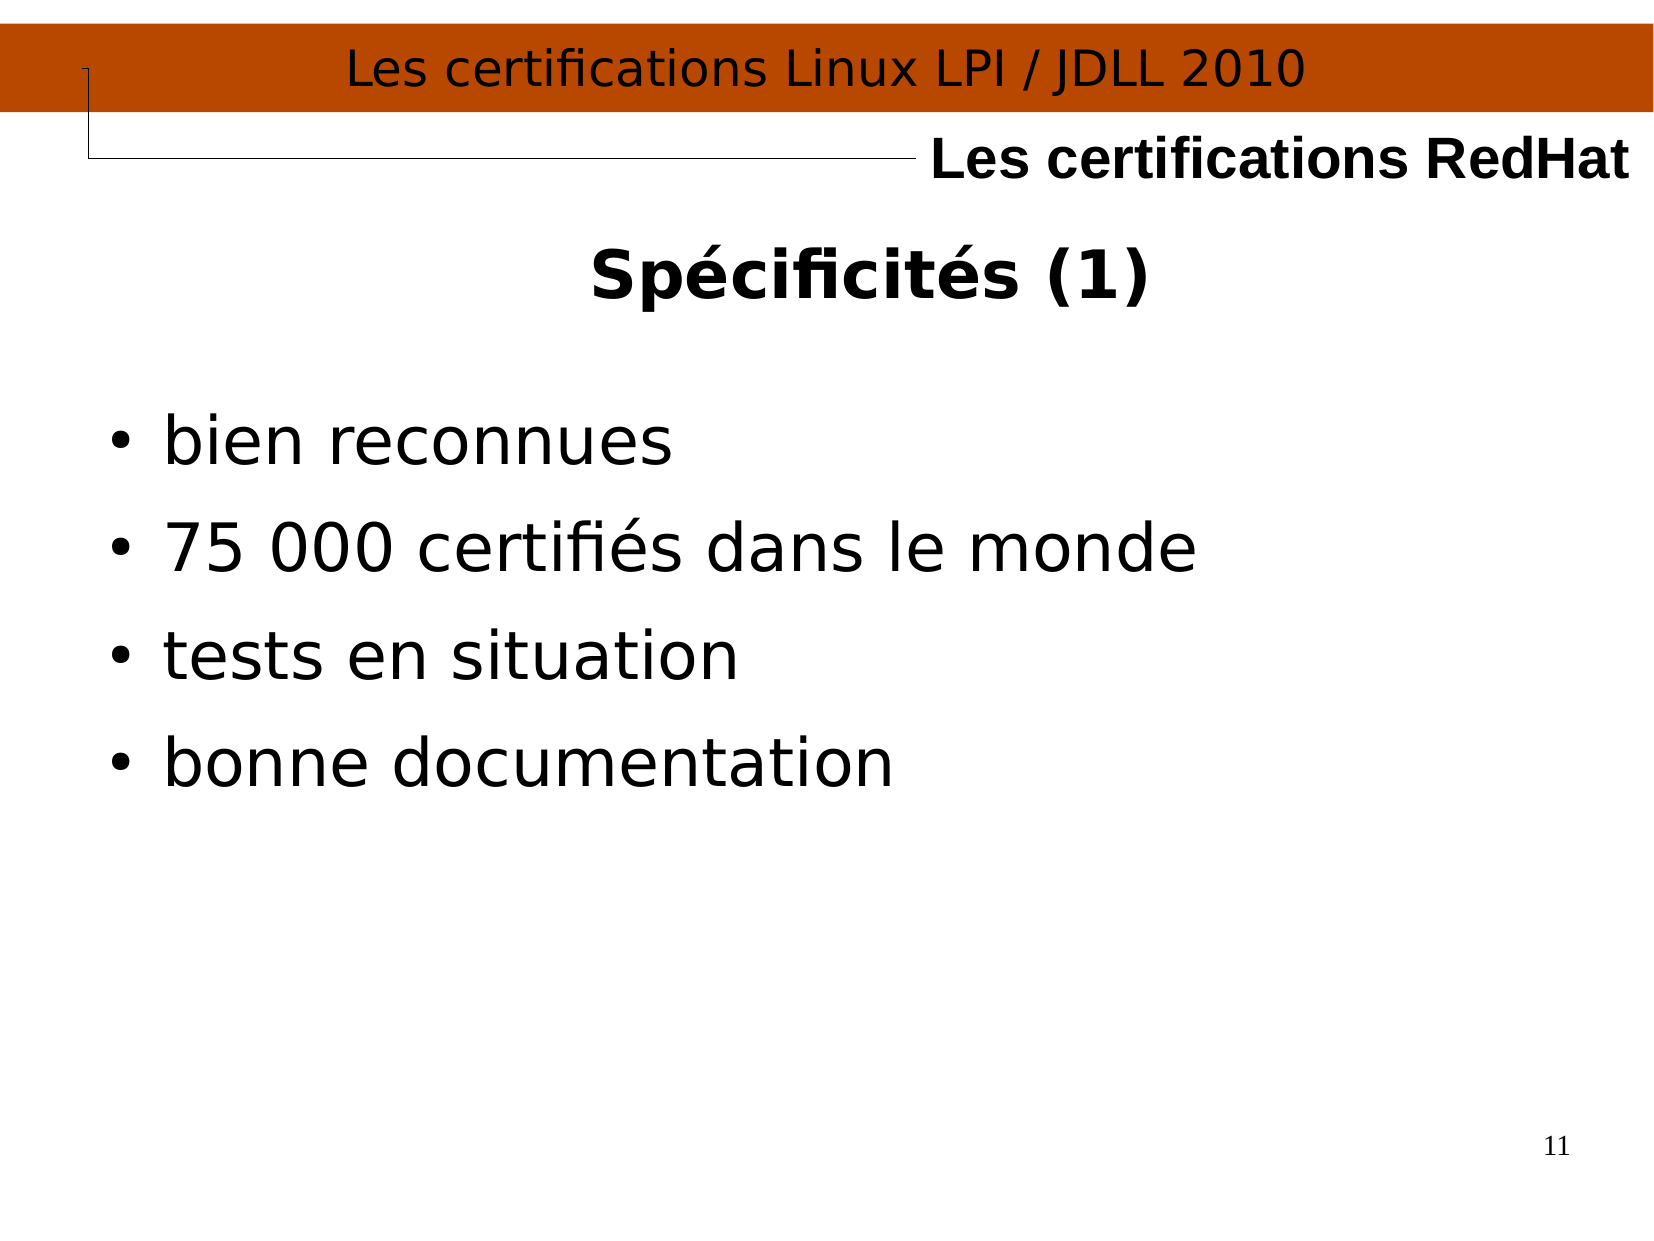

# Les certifications Linux LPI / JDLL 2010
Les certifications RedHat
Spécificités (1)
bien reconnues
75 000 certifiés dans le monde
tests en situation
bonne documentation
11